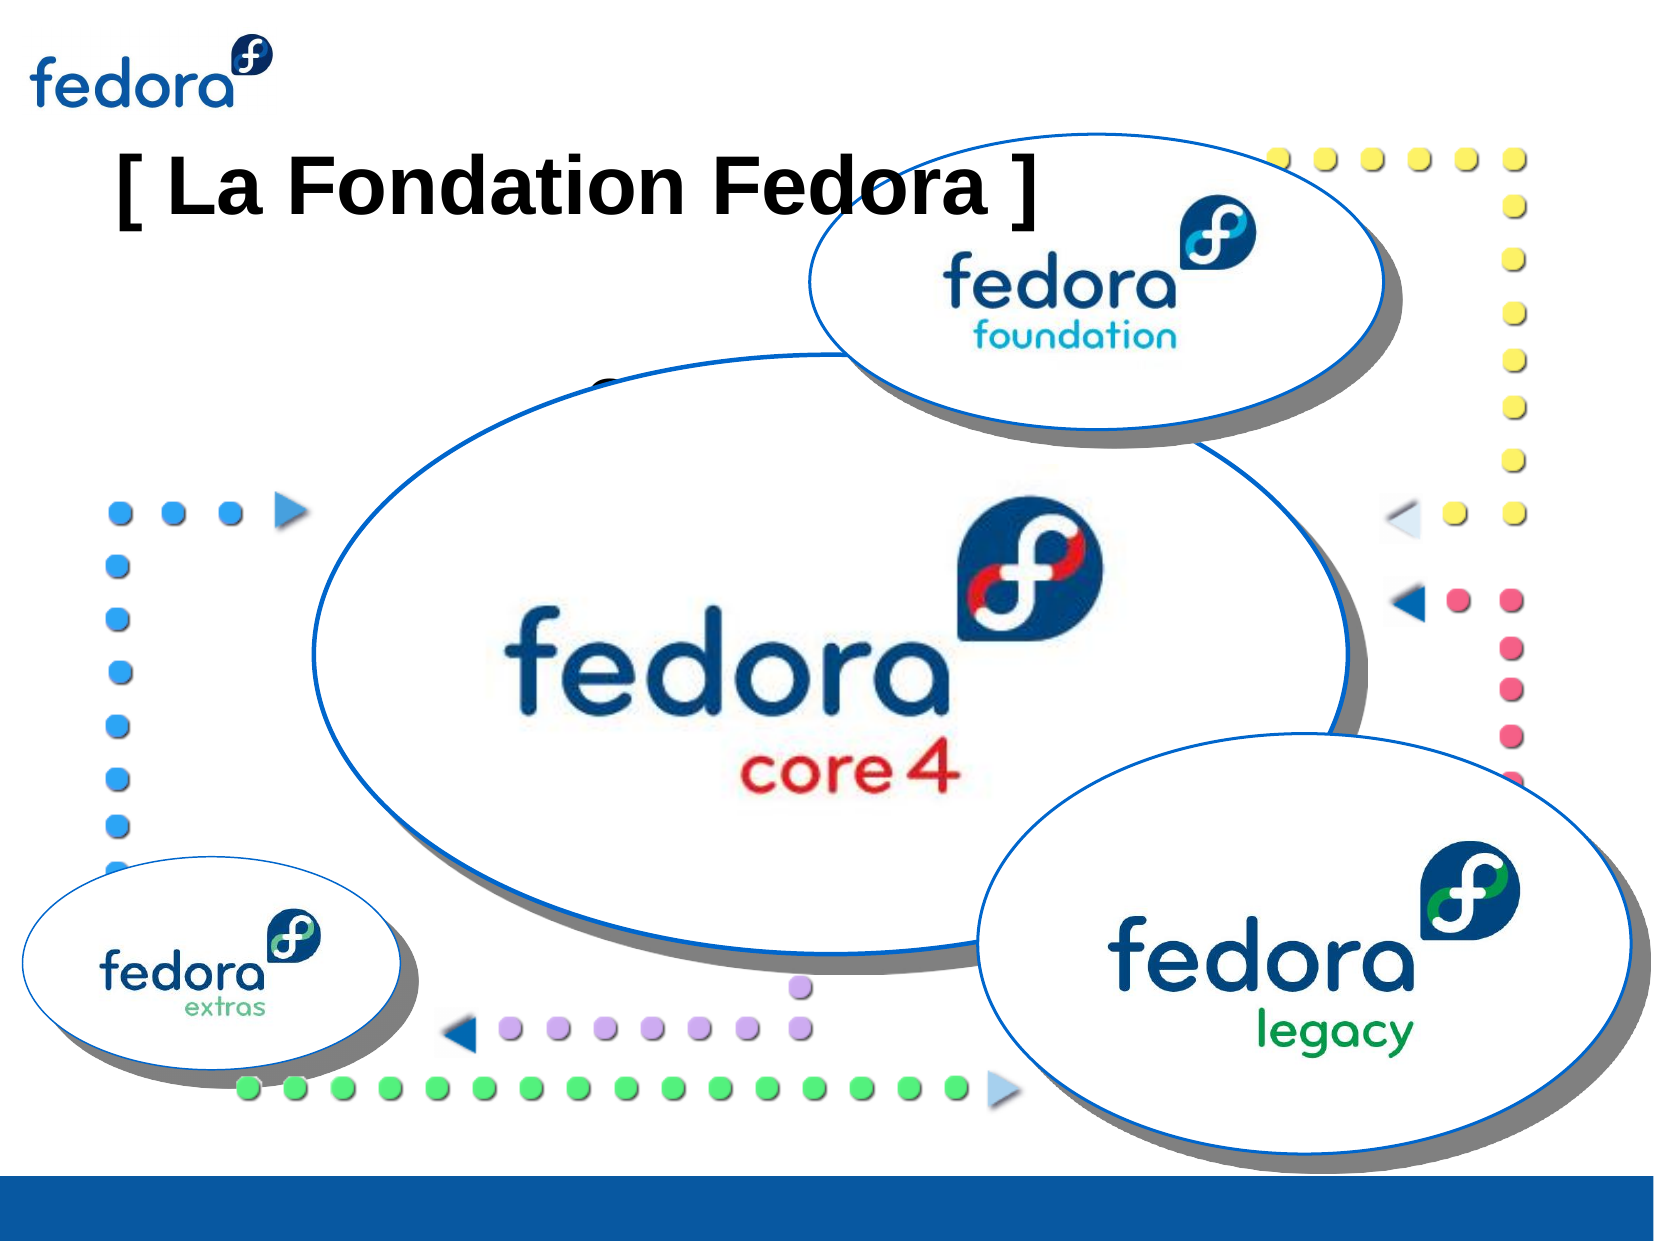

# [ La Fondation Fedora ]
Core Distribution